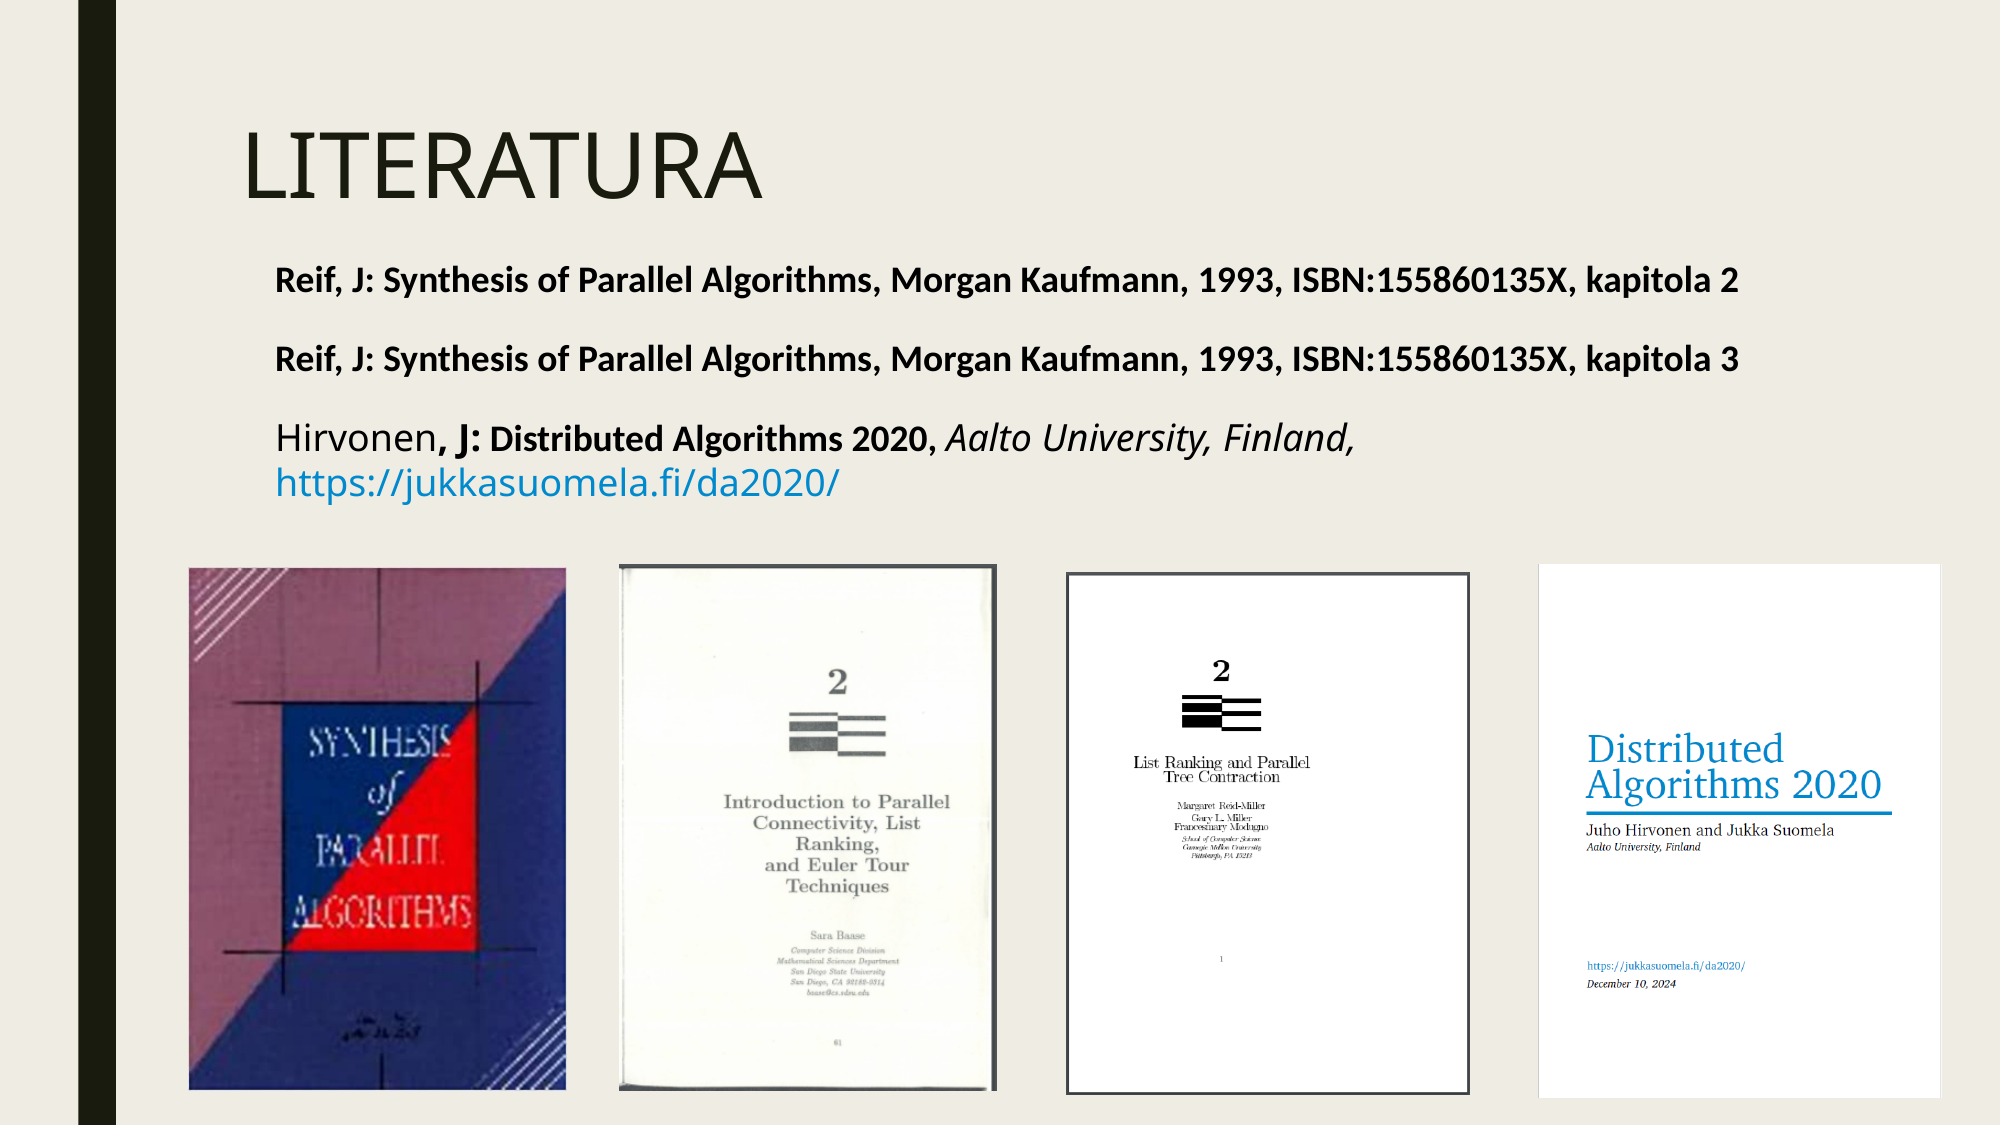

# LITERATURA
Reif, J: Synthesis of Parallel Algorithms, Morgan Kaufmann, 1993, ISBN:155860135X, kapitola 2
Reif, J: Synthesis of Parallel Algorithms, Morgan Kaufmann, 1993, ISBN:155860135X, kapitola 3
Hirvonen, J: Distributed Algorithms 2020, Aalto University, Finland, https://jukkasuomela.fi/da2020/